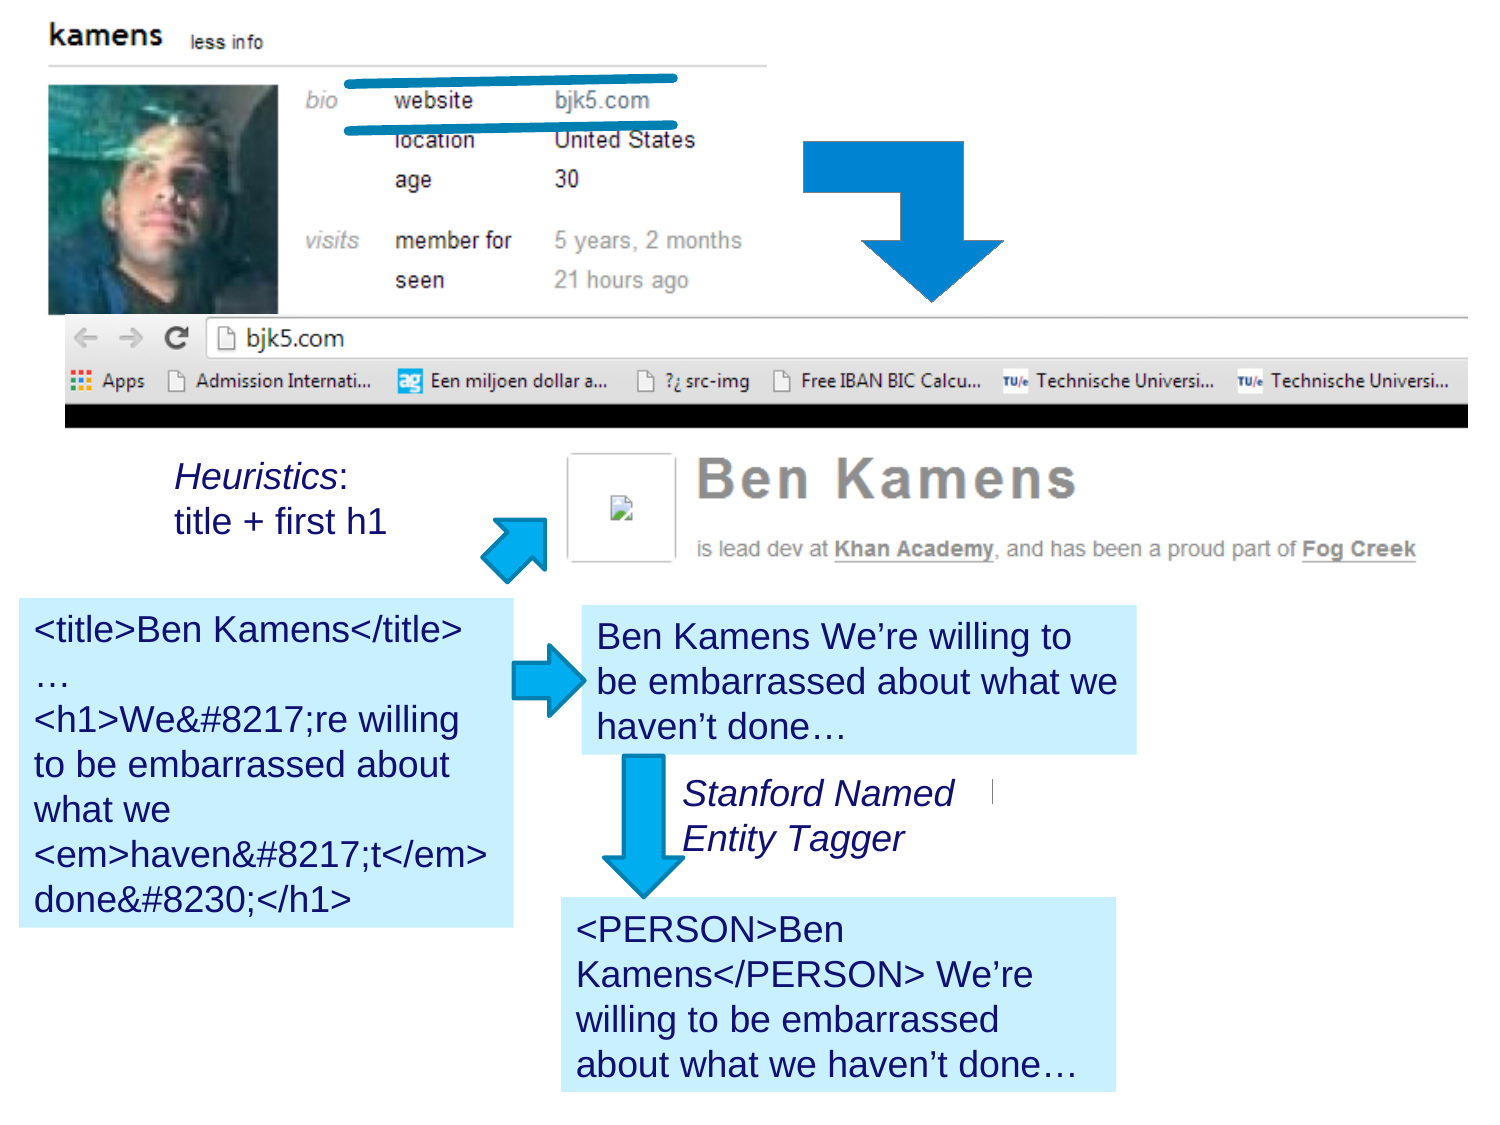

Heuristics:
title + first h1
<title>Ben Kamens</title>
…
<h1>We&#8217;re willing to be embarrassed about what we <em>haven&#8217;t</em> done&#8230;</h1>
Ben Kamens We’re willing to be embarrassed about what we haven’t done…
Stanford Named Entity Tagger
<PERSON>Ben Kamens</PERSON> We’re willing to be embarrassed about what we haven’t done…